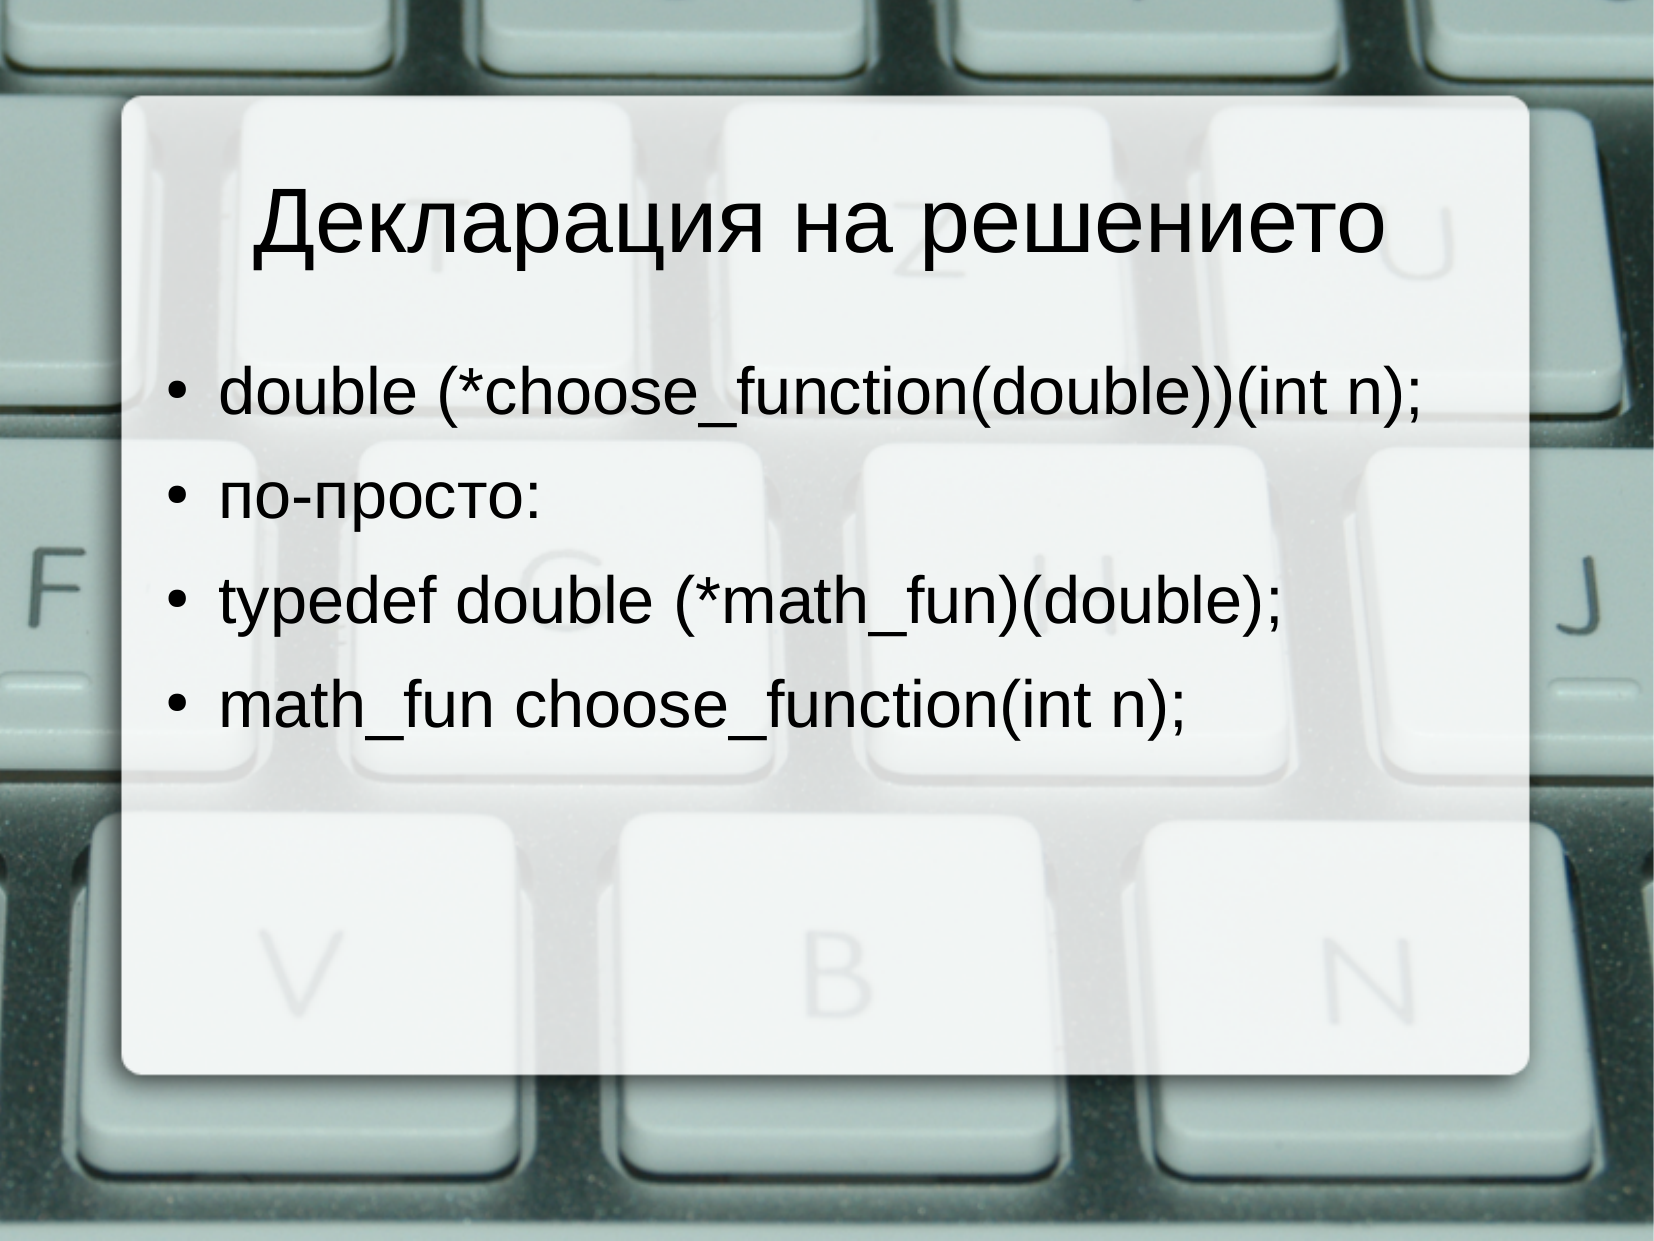

# Декларация на решението
double (*choose_function(double))(int n);
по-просто:
typedef double (*math_fun)(double);
math_fun choose_function(int n);